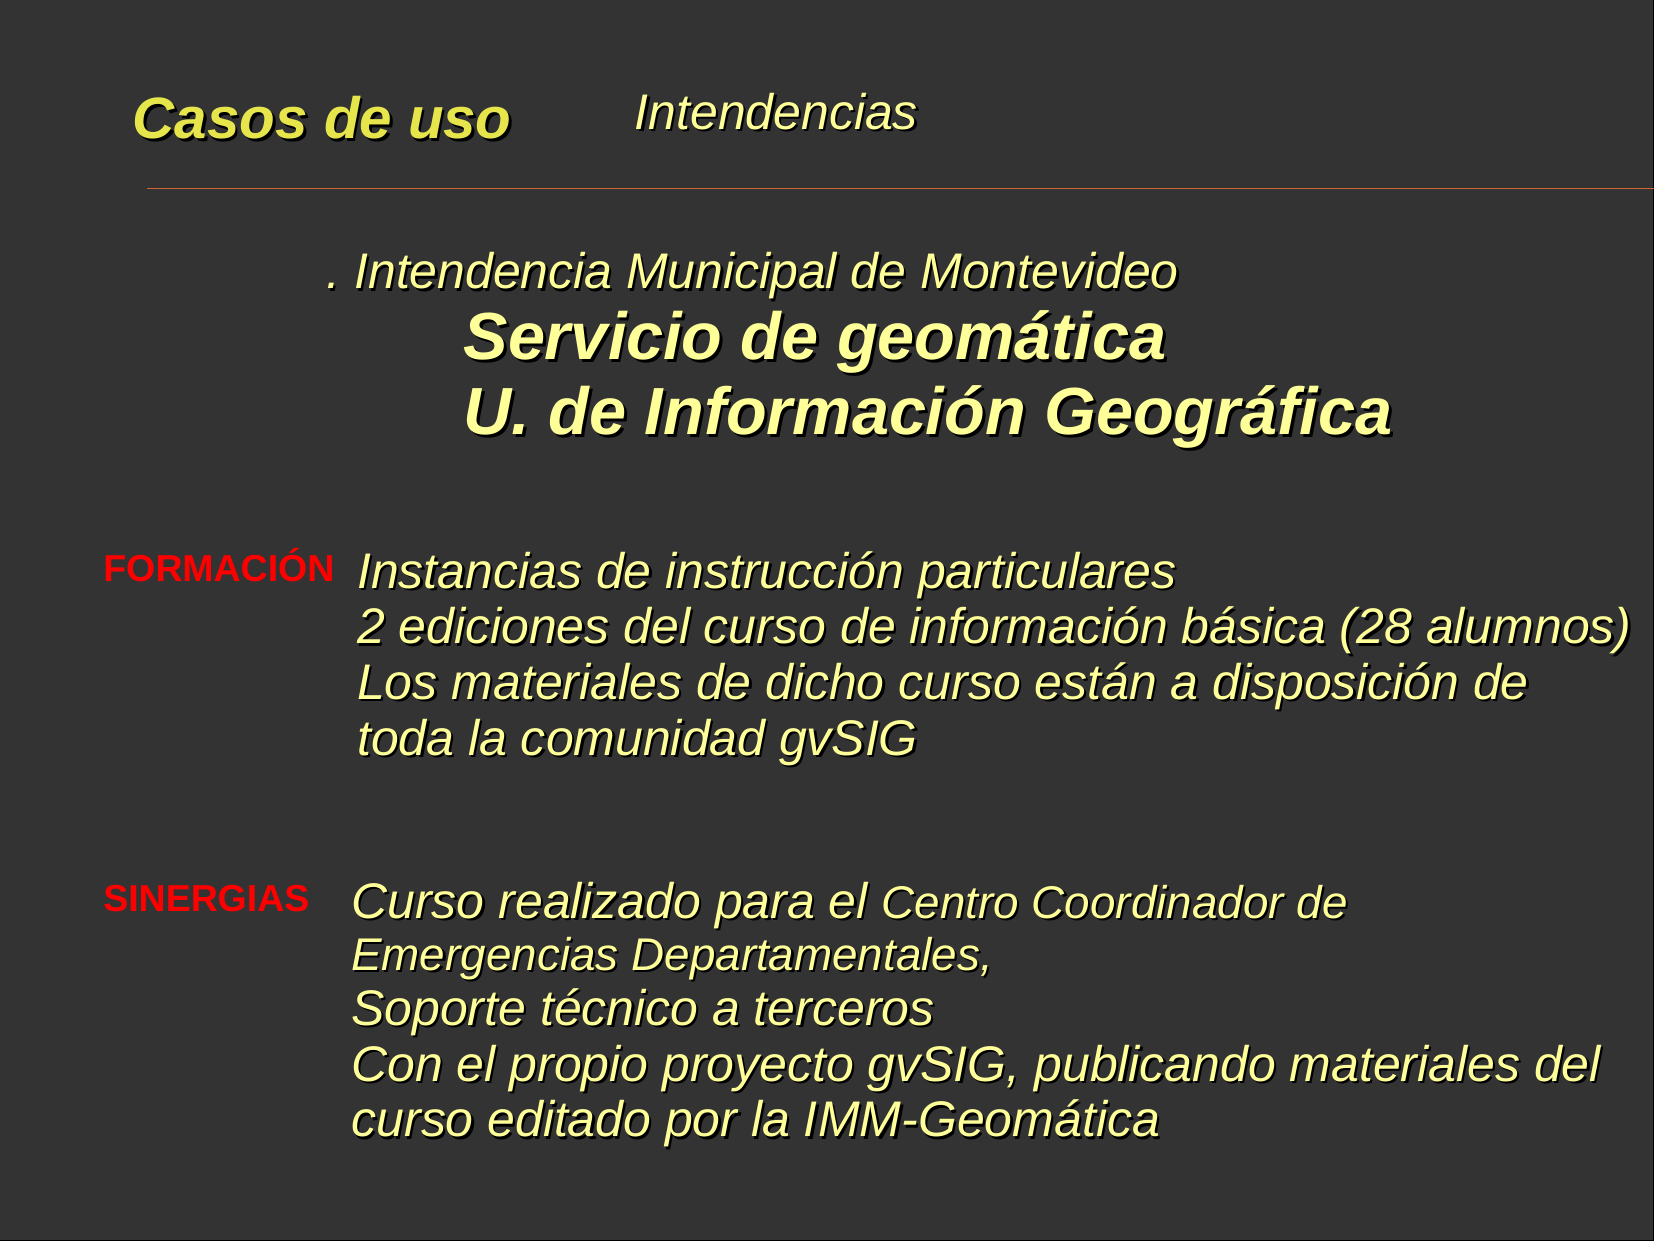

Intendencias
Casos de uso
 . Intendencia Municipal de Montevideo
		Servicio de geomática
		U. de Información Geográfica
Instancias de instrucción particulares
2 ediciones del curso de información básica (28 alumnos)
Los materiales de dicho curso están a disposición de toda la comunidad gvSIG
FORMACIÓN
Curso realizado para el Centro Coordinador de Emergencias Departamentales,
Soporte técnico a terceros
Con el propio proyecto gvSIG, publicando materiales del curso editado por la IMM-Geomática
SINERGIAS